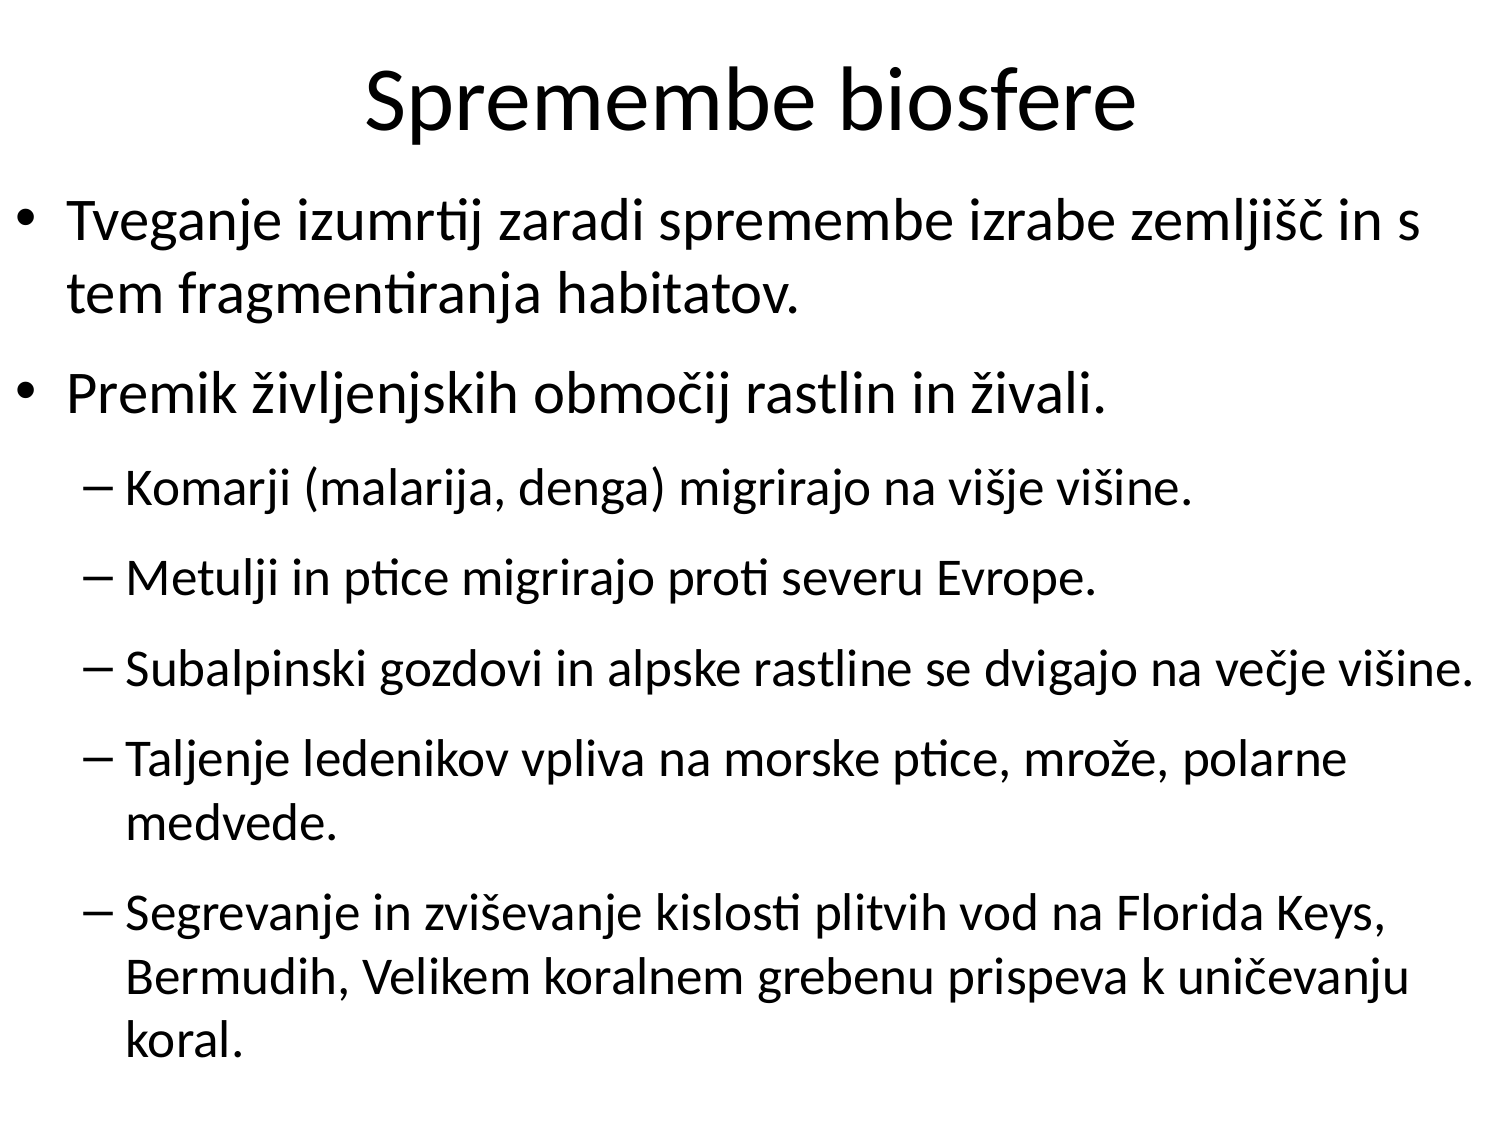

# Spremembe biosfere
Tveganje izumrtij zaradi spremembe izrabe zemljišč in s tem fragmentiranja habitatov.
Premik življenjskih območij rastlin in živali.
Komarji (malarija, denga) migrirajo na višje višine.
Metulji in ptice migrirajo proti severu Evrope.
Subalpinski gozdovi in alpske rastline se dvigajo na večje višine.
Taljenje ledenikov vpliva na morske ptice, mrože, polarne medvede.
Segrevanje in zviševanje kislosti plitvih vod na Florida Keys, Bermudih, Velikem koralnem grebenu prispeva k uničevanju koral.